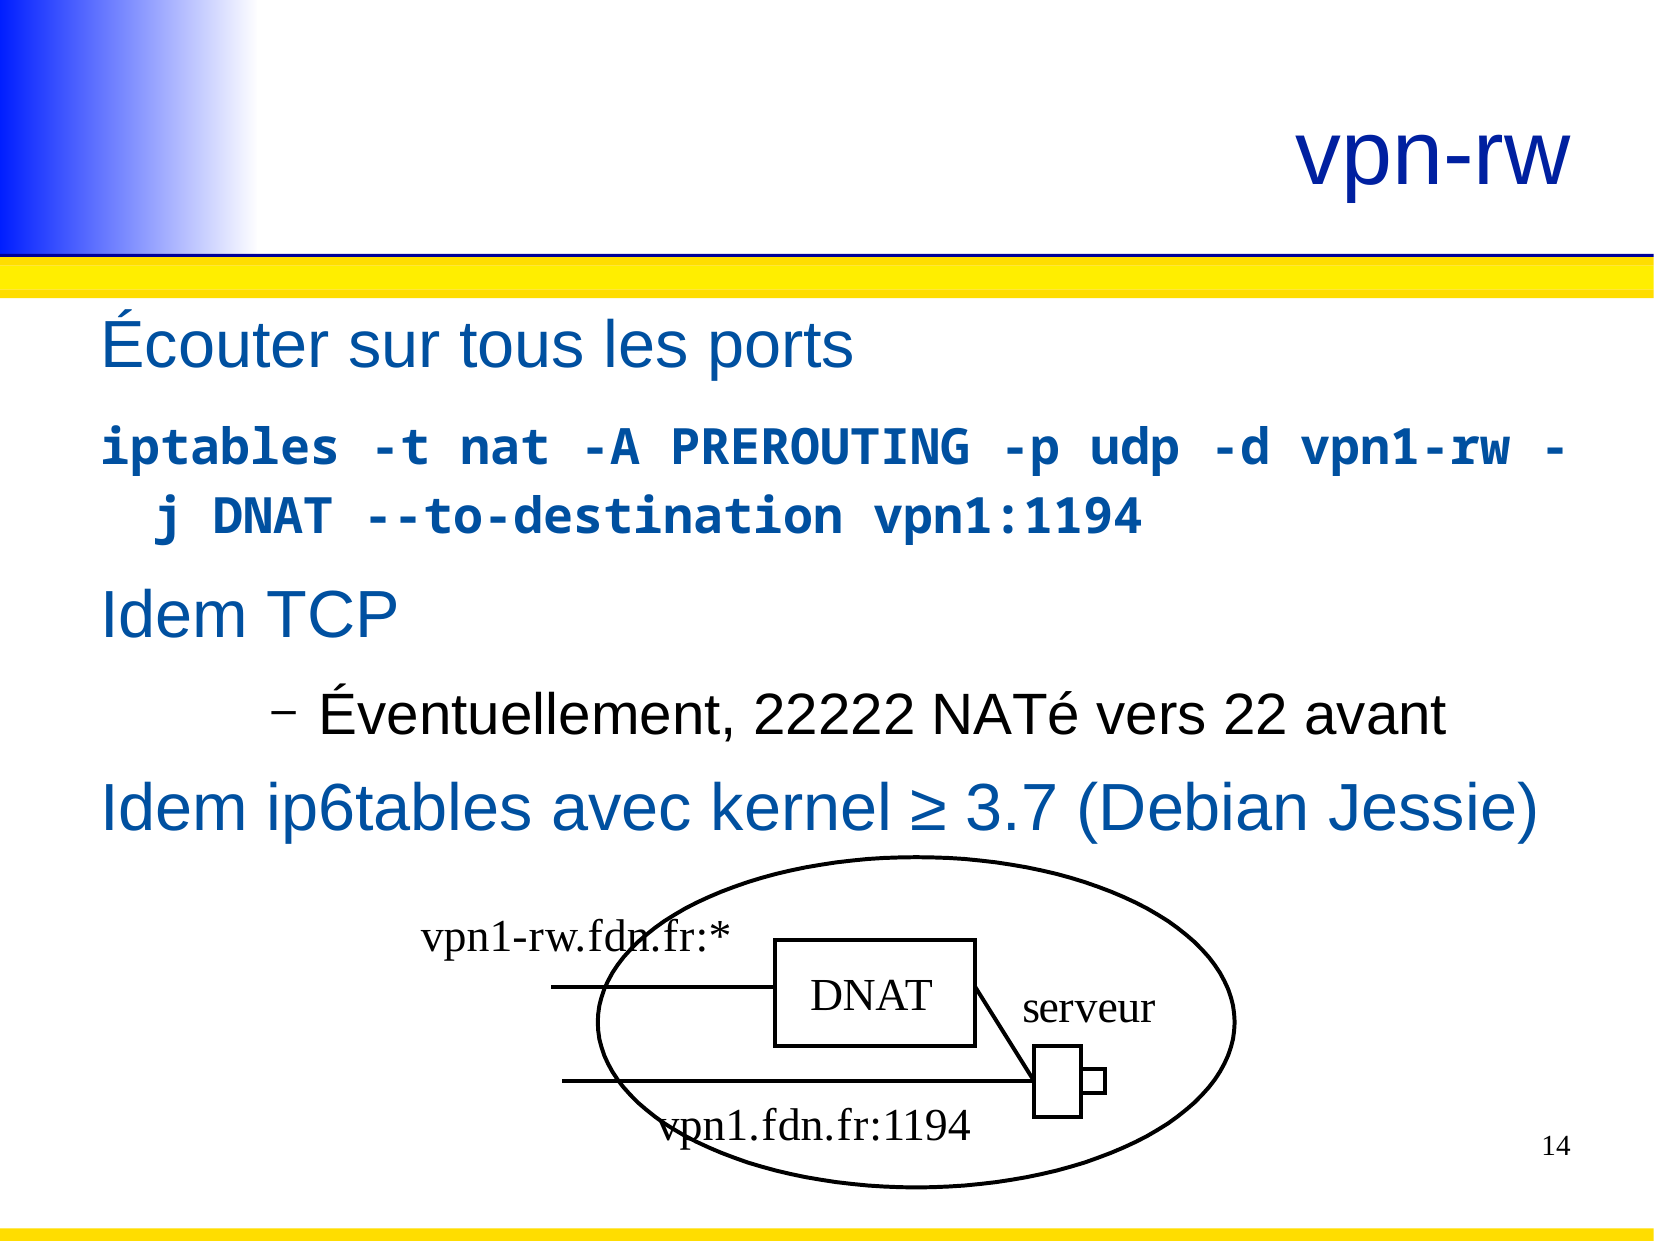

# vpn-rw
Écouter sur tous les ports
iptables -t nat -A PREROUTING -p udp -d vpn1-rw -j DNAT --to-destination vpn1:1194
Idem TCP
Éventuellement, 22222 NATé vers 22 avant
Idem ip6tables avec kernel ≥ 3.7 (Debian Jessie)
14